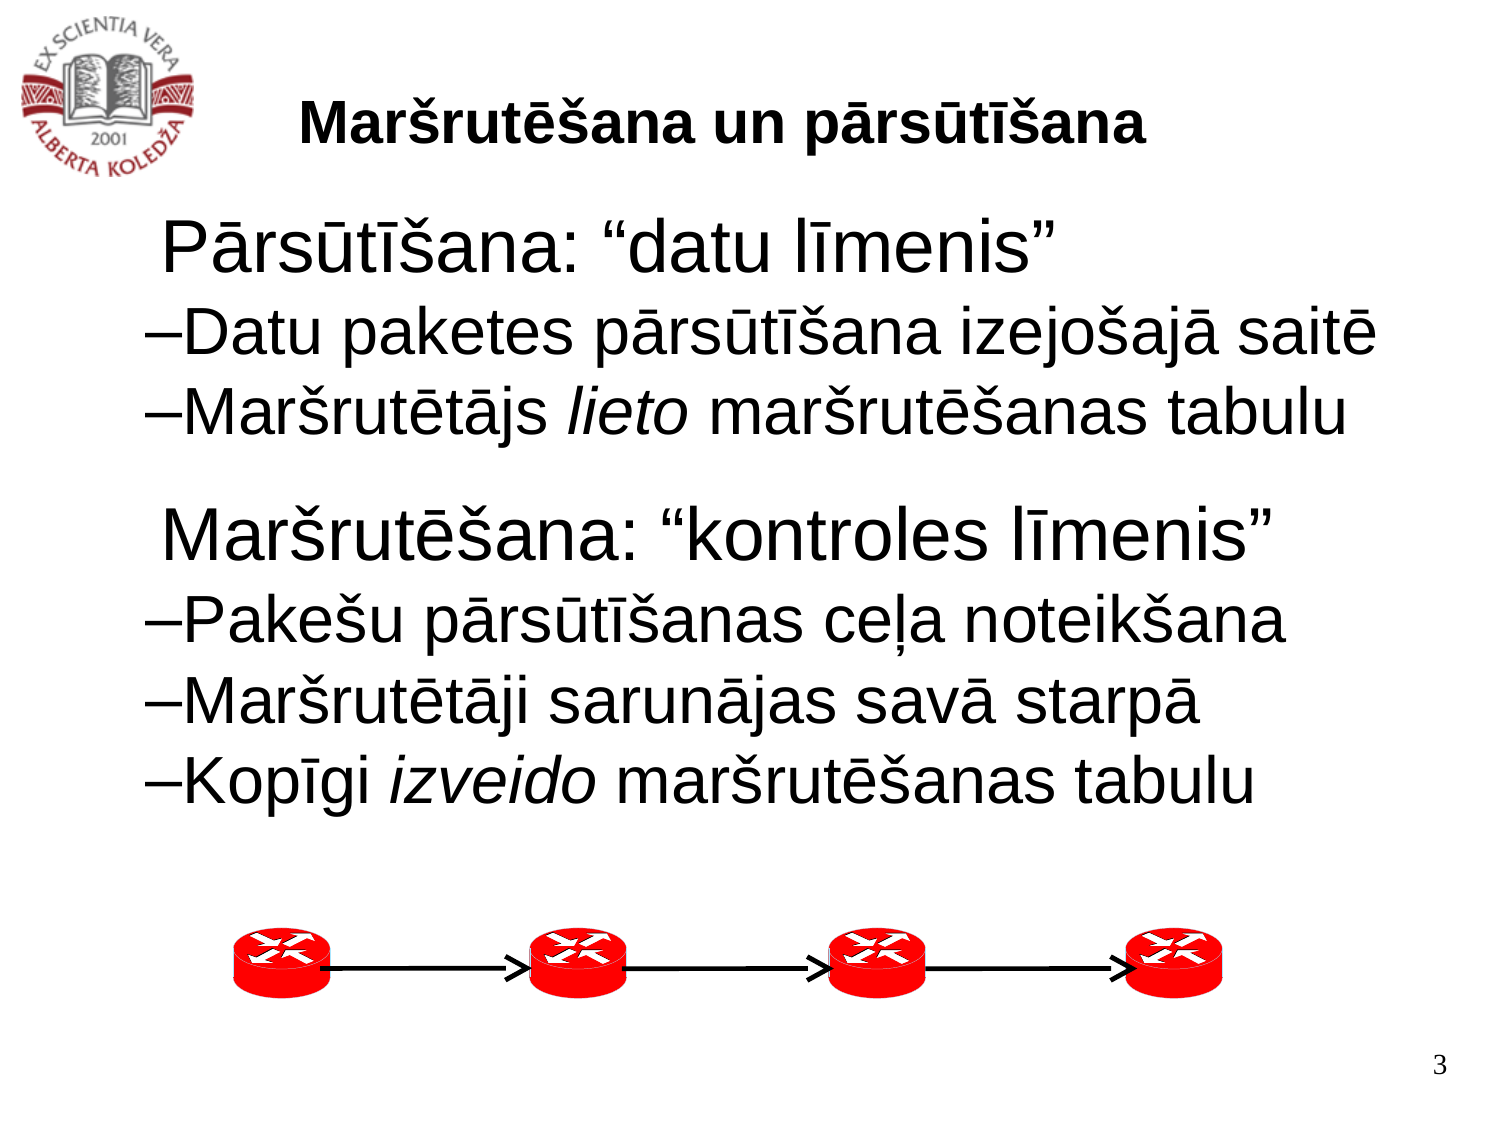

# Maršrutēšana un pārsūtīšana
Pārsūtīšana: “datu līmenis”
Datu paketes pārsūtīšana izejošajā saitē
Maršrutētājs lieto maršrutēšanas tabulu
Maršrutēšana: “kontroles līmenis”
Pakešu pārsūtīšanas ceļa noteikšana
Maršrutētāji sarunājas savā starpā
Kopīgi izveido maršrutēšanas tabulu
2